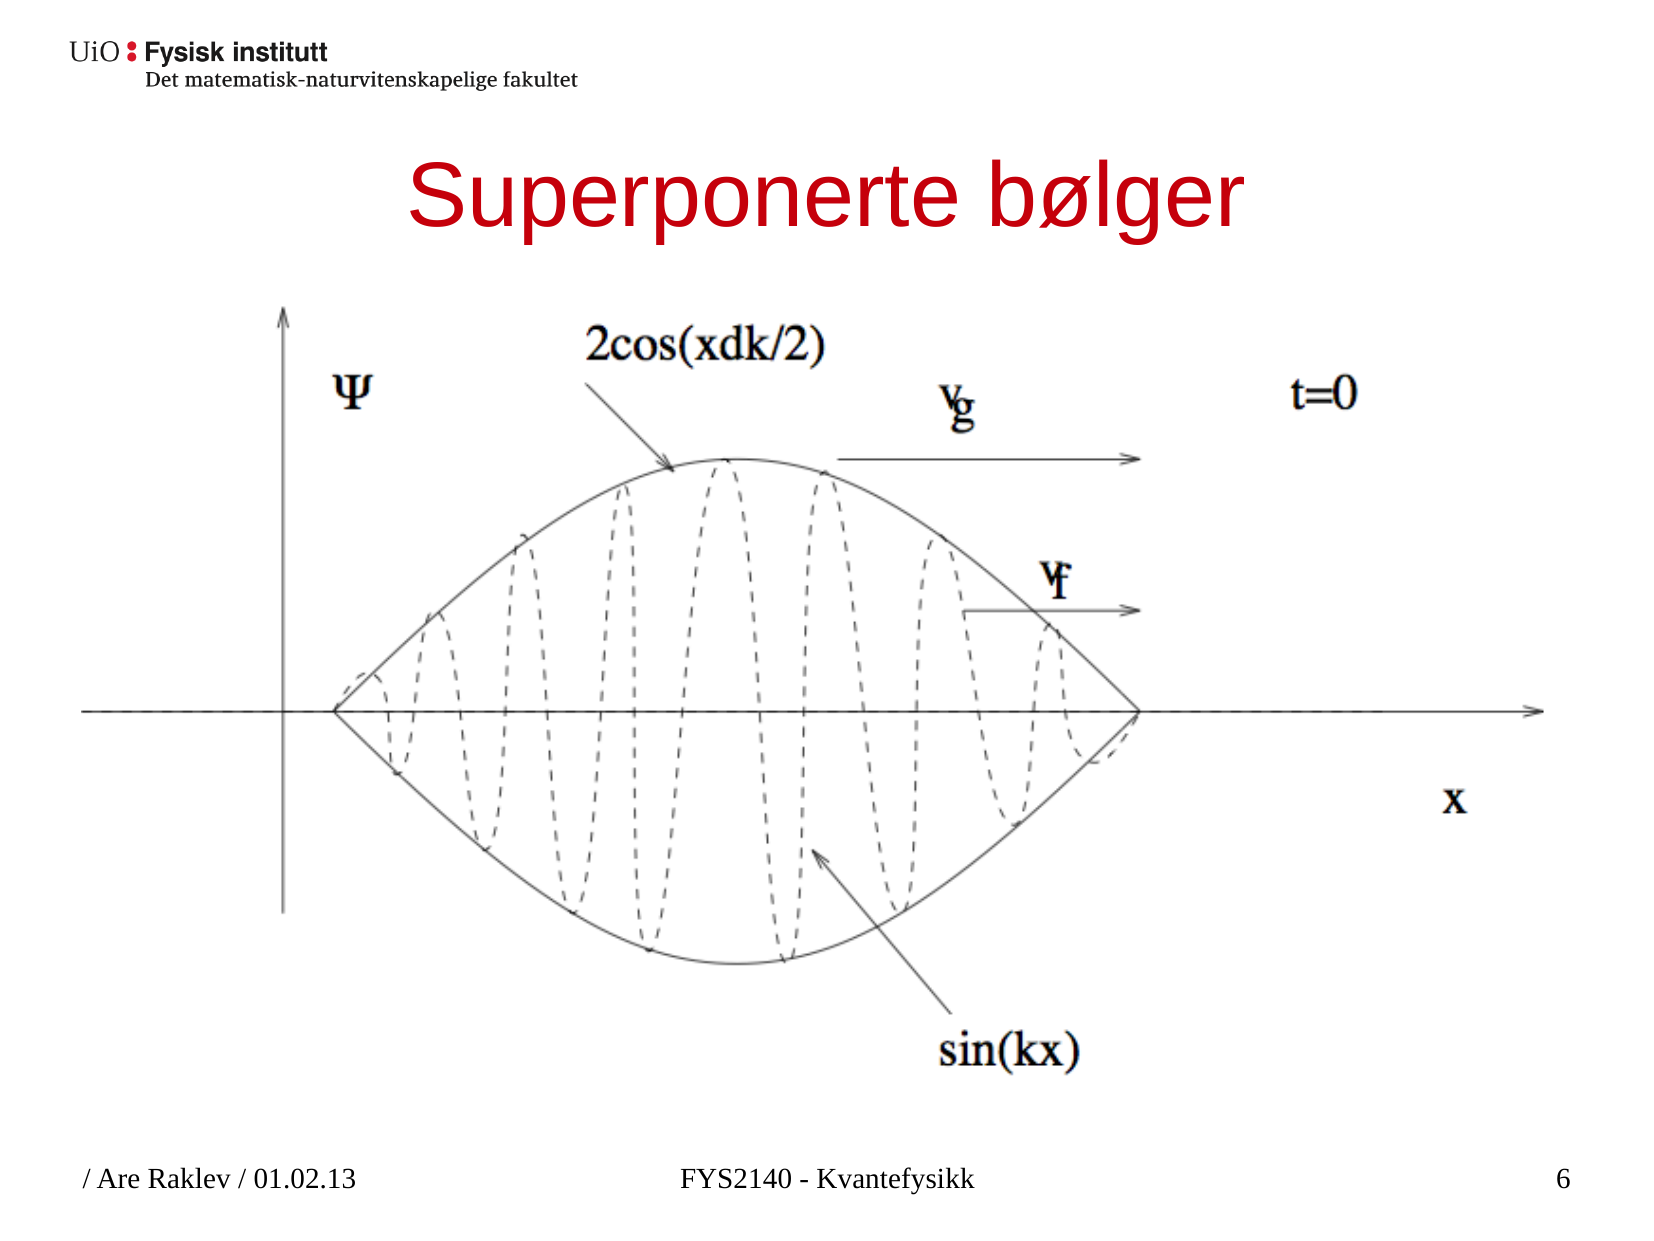

# Superponerte bølger
/ Are Raklev / 01.02.13
FYS2140 - Kvantefysikk
6